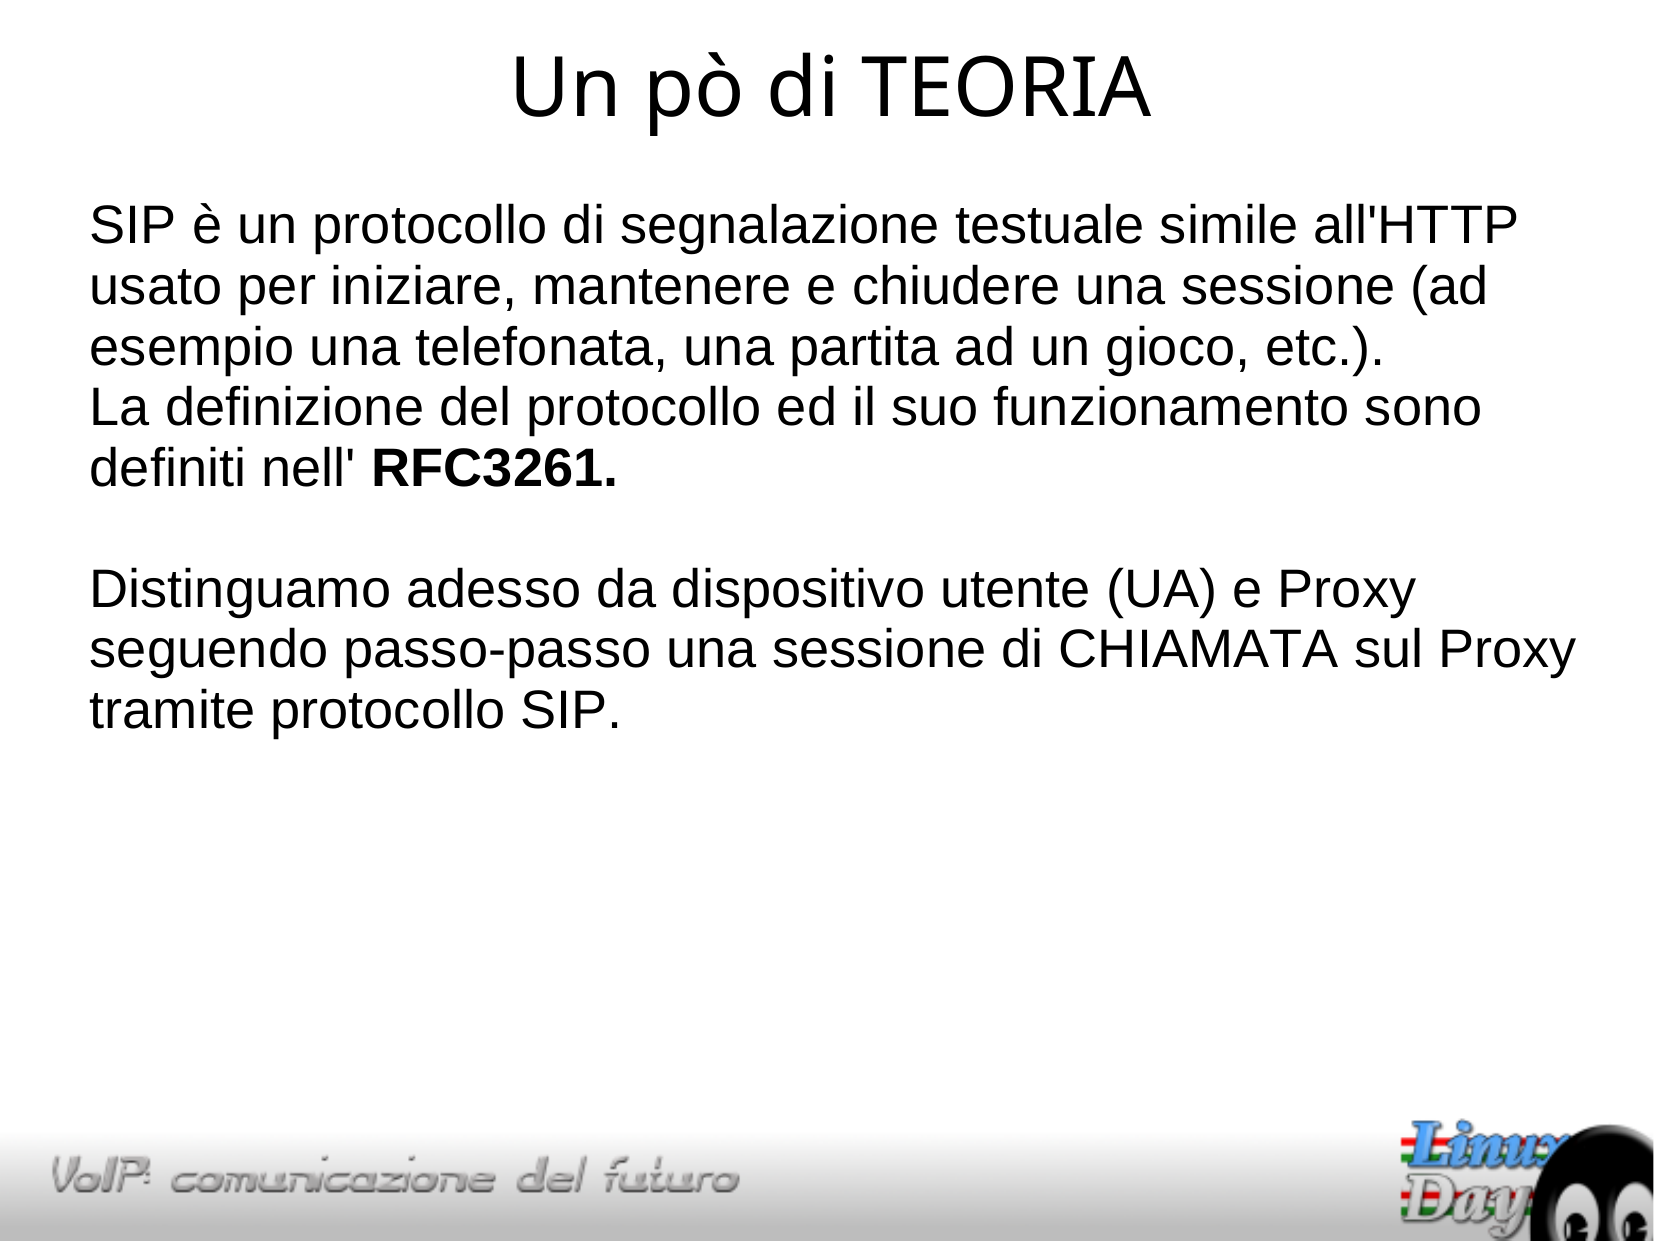

# Un pò di TEORIA
SIP è un protocollo di segnalazione testuale simile all'HTTP usato per iniziare, mantenere e chiudere una sessione (ad esempio una telefonata, una partita ad un gioco, etc.).
La definizione del protocollo ed il suo funzionamento sono definiti nell' RFC3261.
Distinguamo adesso da dispositivo utente (UA) e Proxy seguendo passo-passo una sessione di CHIAMATA sul Proxy tramite protocollo SIP.